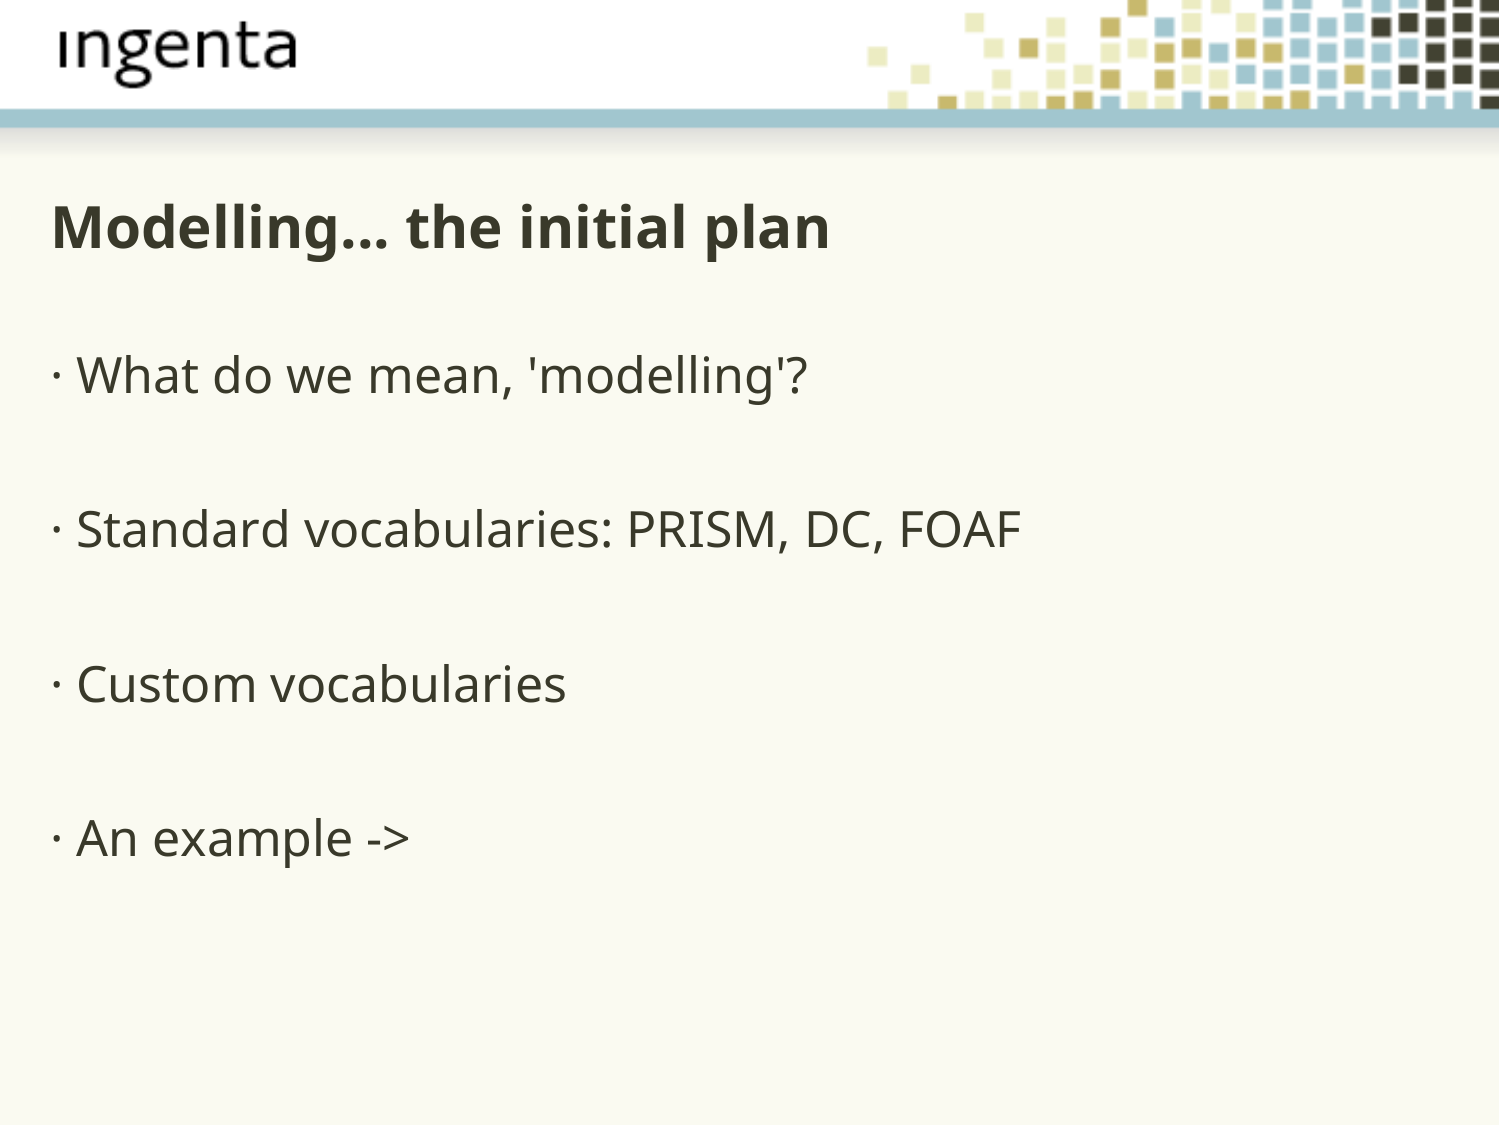

# Modelling... the initial plan
· What do we mean, 'modelling'?
· Standard vocabularies: PRISM, DC, FOAF
· Custom vocabularies
· An example ->